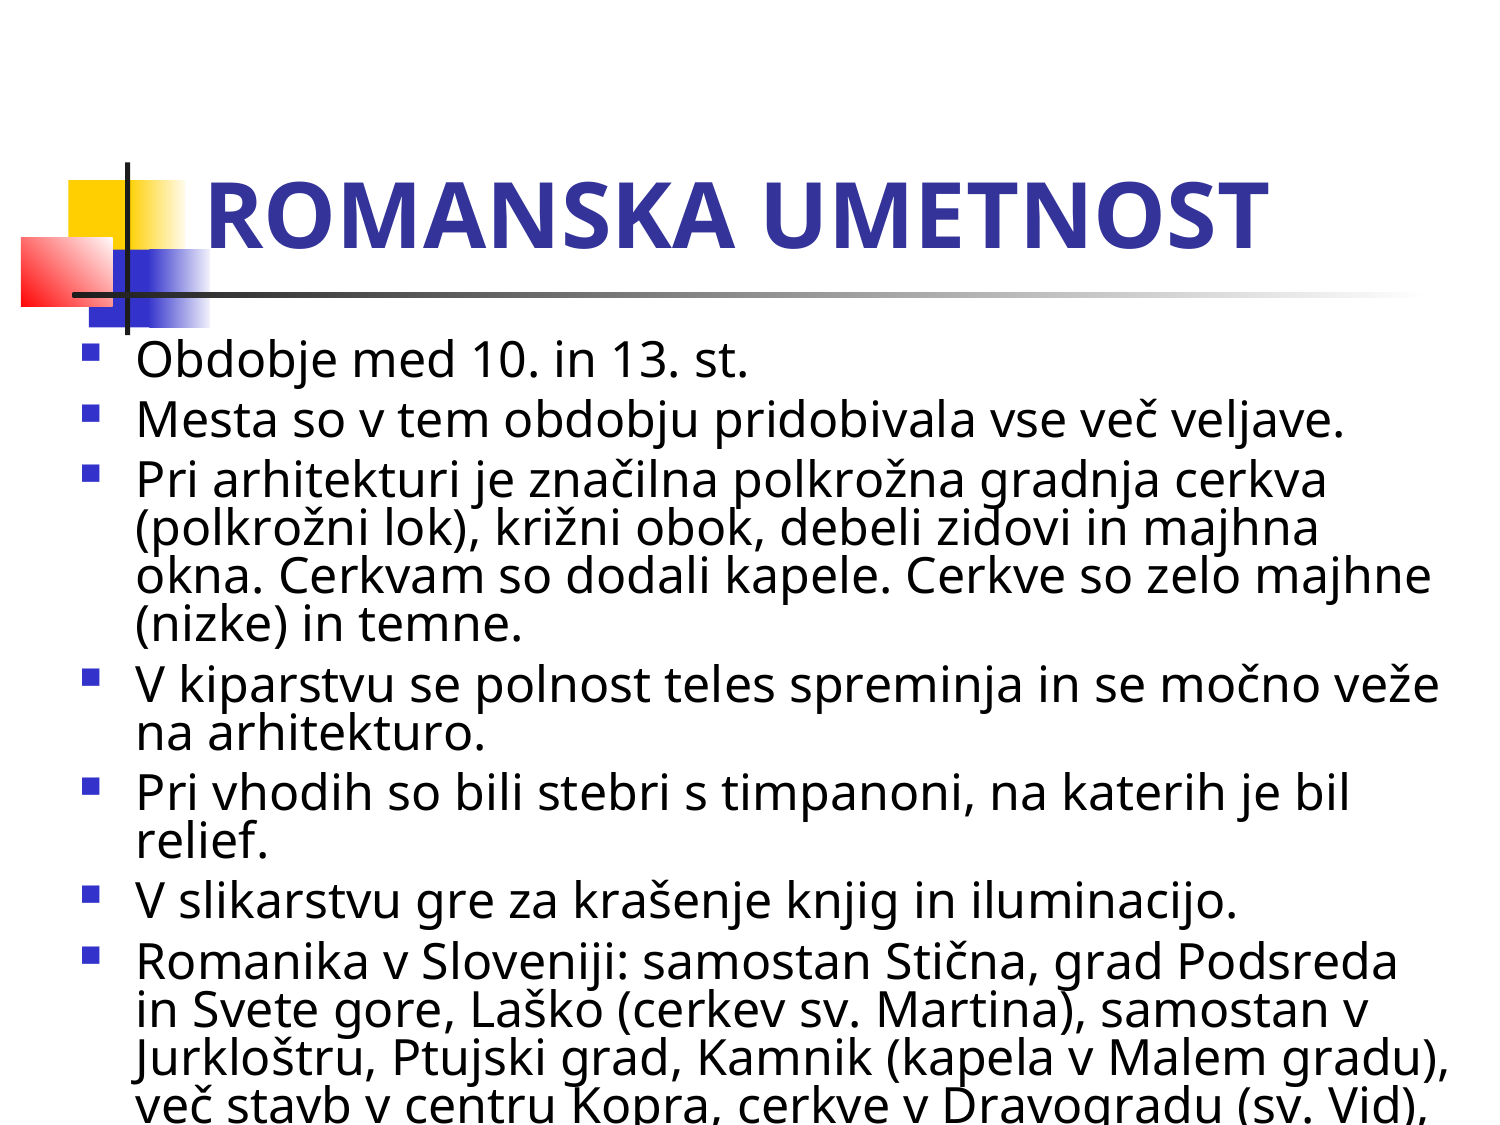

# ROMANSKA UMETNOST
Obdobje med 10. in 13. st.
Mesta so v tem obdobju pridobivala vse več veljave.
Pri arhitekturi je značilna polkrožna gradnja cerkva (polkrožni lok), križni obok, debeli zidovi in majhna okna. Cerkvam so dodali kapele. Cerkve so zelo majhne (nizke) in temne.
V kiparstvu se polnost teles spreminja in se močno veže na arhitekturo.
Pri vhodih so bili stebri s timpanoni, na katerih je bil relief.
V slikarstvu gre za krašenje knjig in iluminacijo.
Romanika v Sloveniji: samostan Stična, grad Podsreda in Svete gore, Laško (cerkev sv. Martina), samostan v Jurkloštru, Ptujski grad, Kamnik (kapela v Malem gradu), več stavb v centru Kopra, cerkve v Dravogradu (sv. Vid), Vuzenici, na Muti in kostnica v Libeličah.